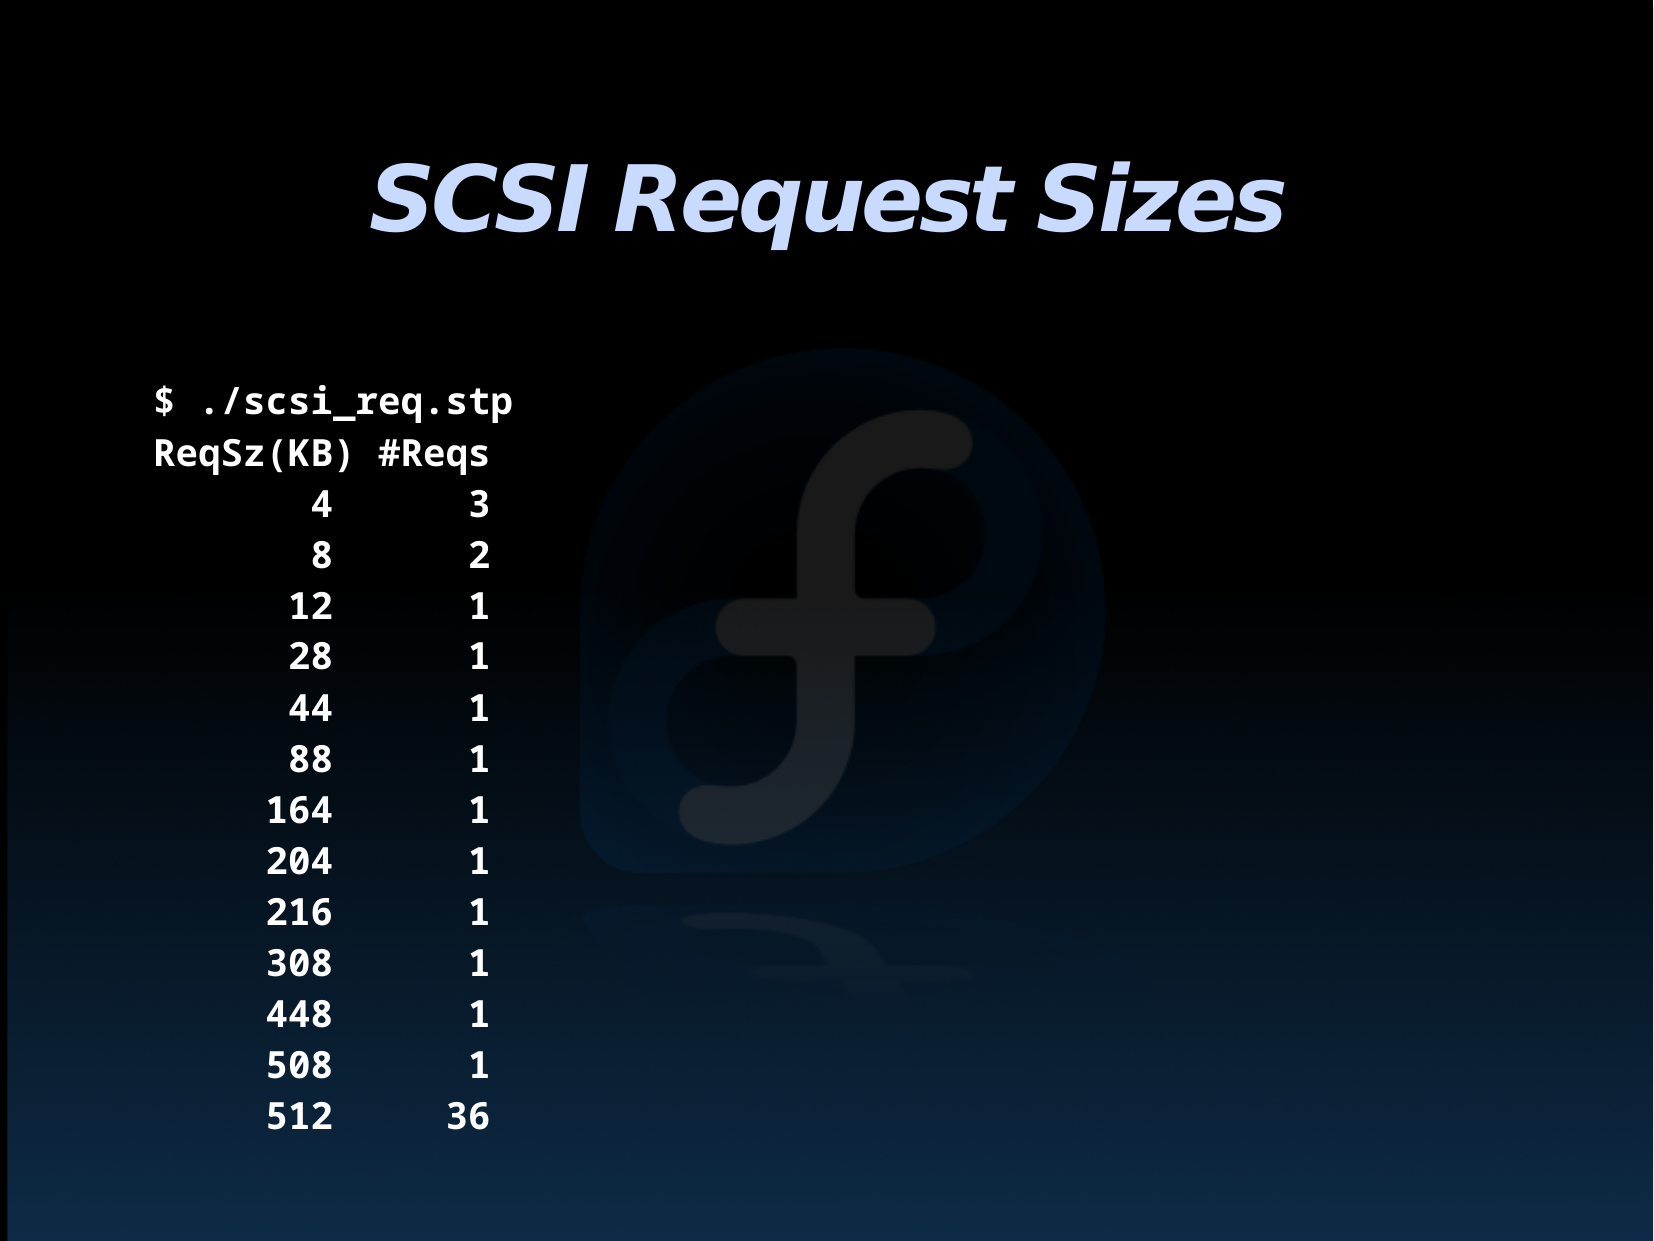

# SCSI Request Sizes
$ ./scsi_req.stp
ReqSz(KB) #Reqs
 4 3
 8 2
 12 1
 28 1
 44 1
 88 1
 164 1
 204 1
 216 1
 308 1
 448 1
 508 1
 512 36